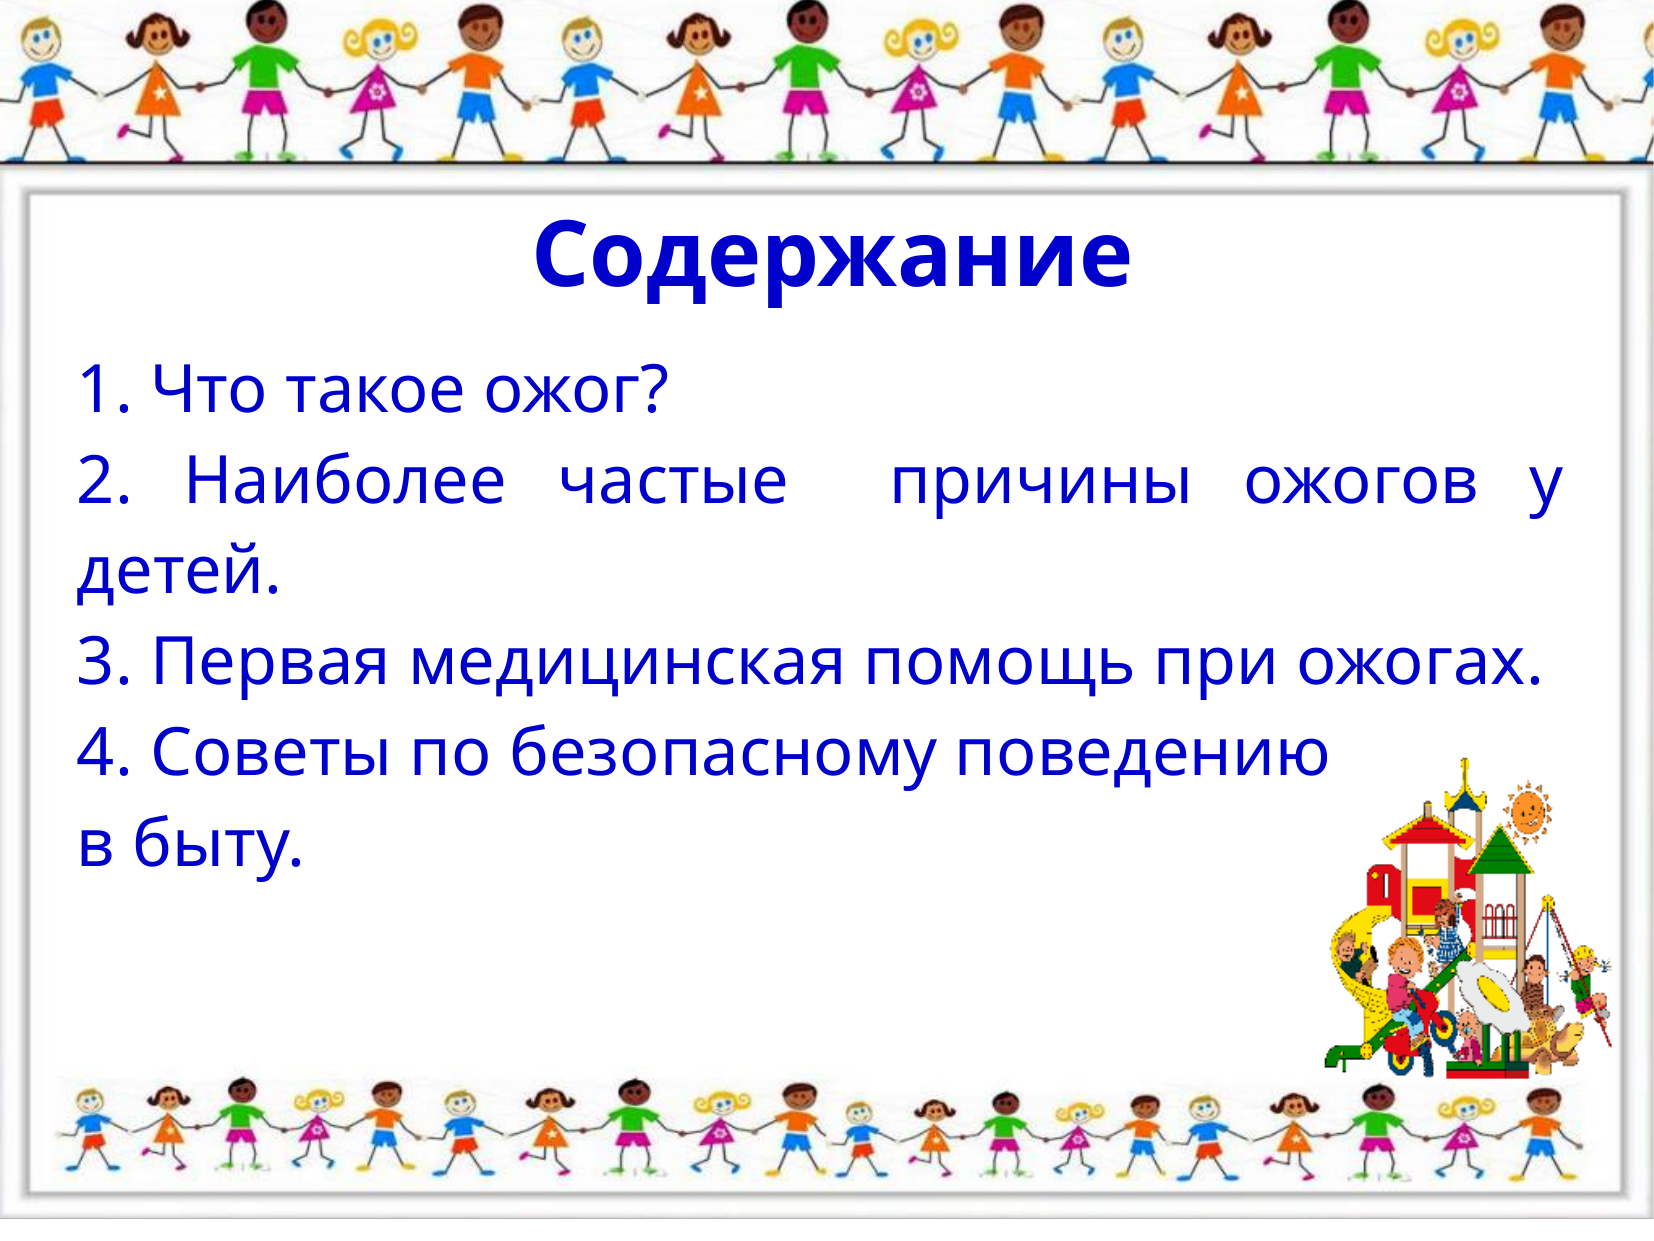

# Содержание
1. Что такое ожог?
2. Наиболее частые причины ожогов у детей.
3. Первая медицинская помощь при ожогах.
4. Советы по безопасному поведению
в быту.